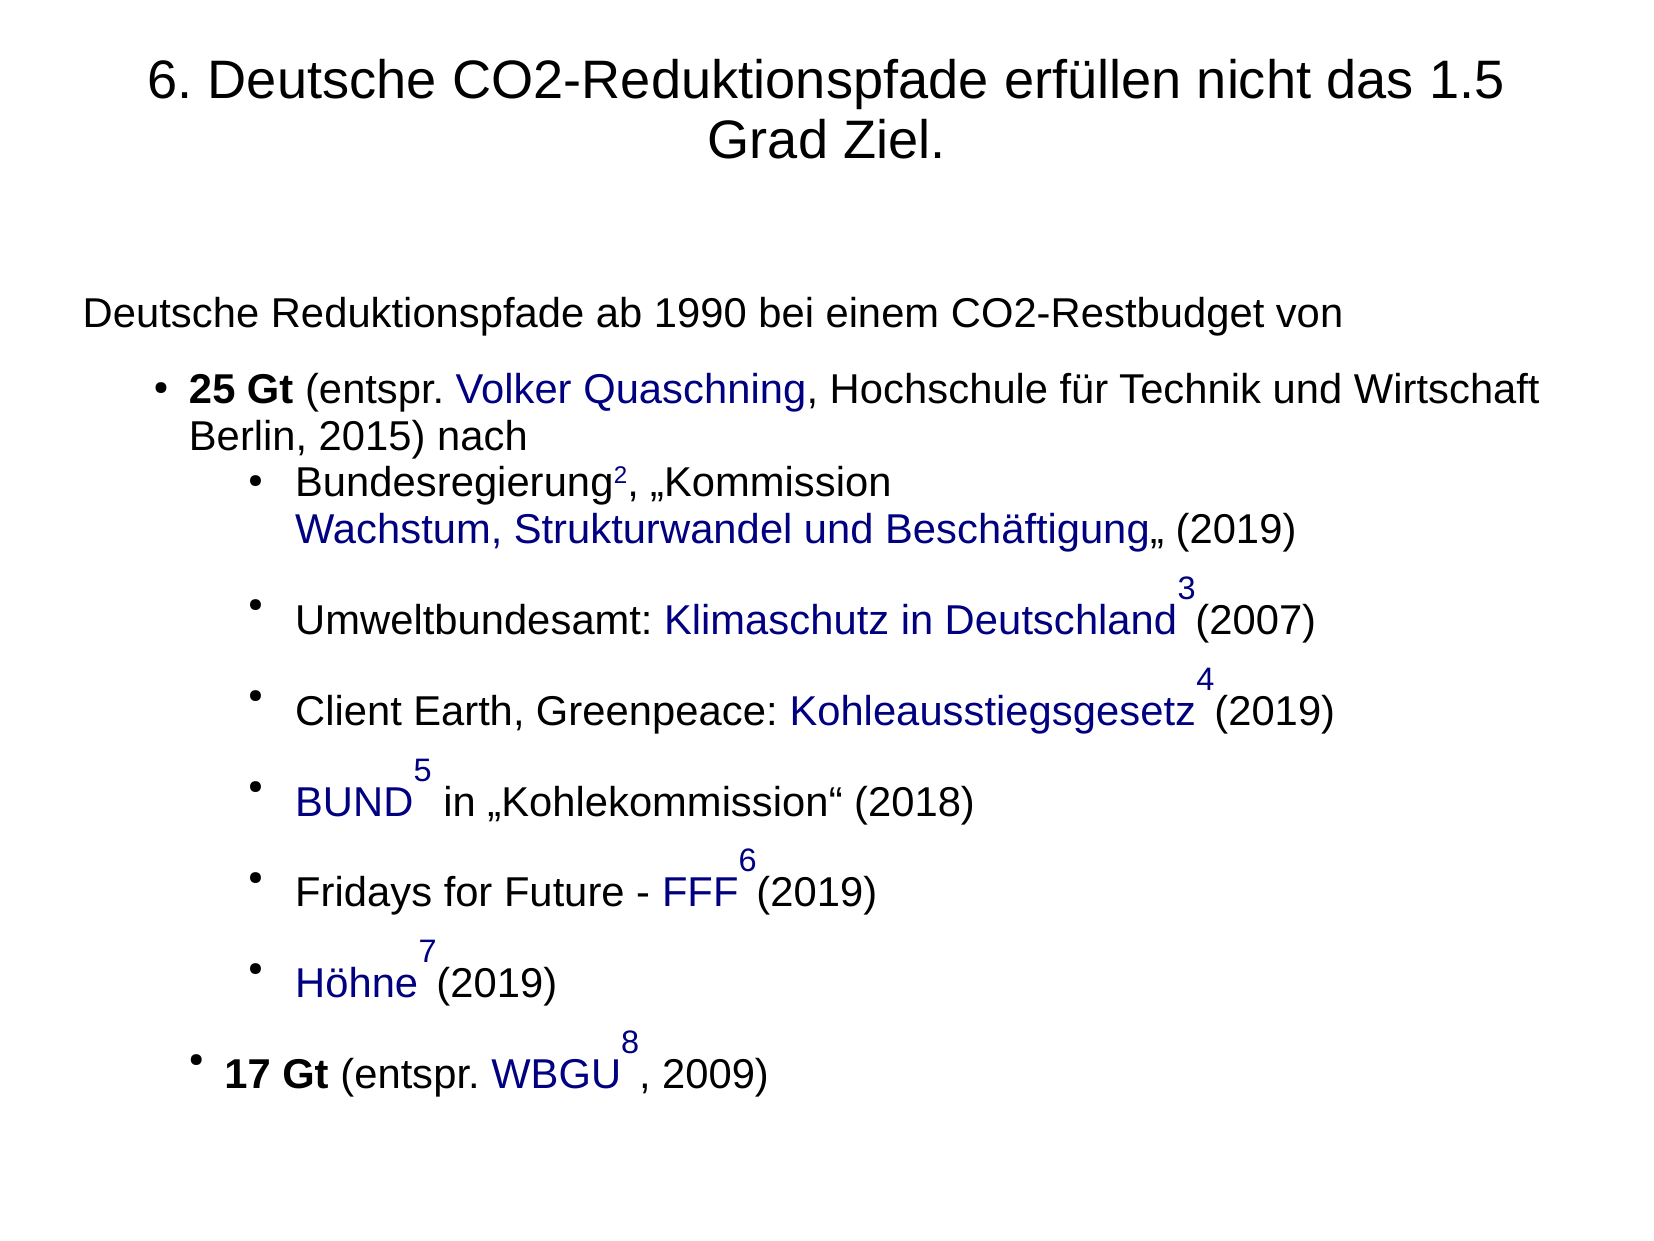

# 6. Deutsche CO2-Reduktionspfade erfüllen nicht das 1.5 Grad Ziel.
Deutsche Reduktionspfade ab 1990 bei einem CO2-Restbudget von
25 Gt (entspr. Volker Quaschning, Hochschule für Technik und Wirtschaft Berlin, 2015) nach
Bundesregierung2, „Kommission Wachstum, Strukturwandel und Beschäftigung„ (2019)
Umweltbundesamt: Klimaschutz in Deutschland3(2007)
Client Earth, Greenpeace: Kohleausstiegsgesetz4(2019)
BUND5 in „Kohlekommission“ (2018)
Fridays for Future - FFF6(2019)
Höhne7(2019)
17 Gt (entspr. WBGU8, 2009)